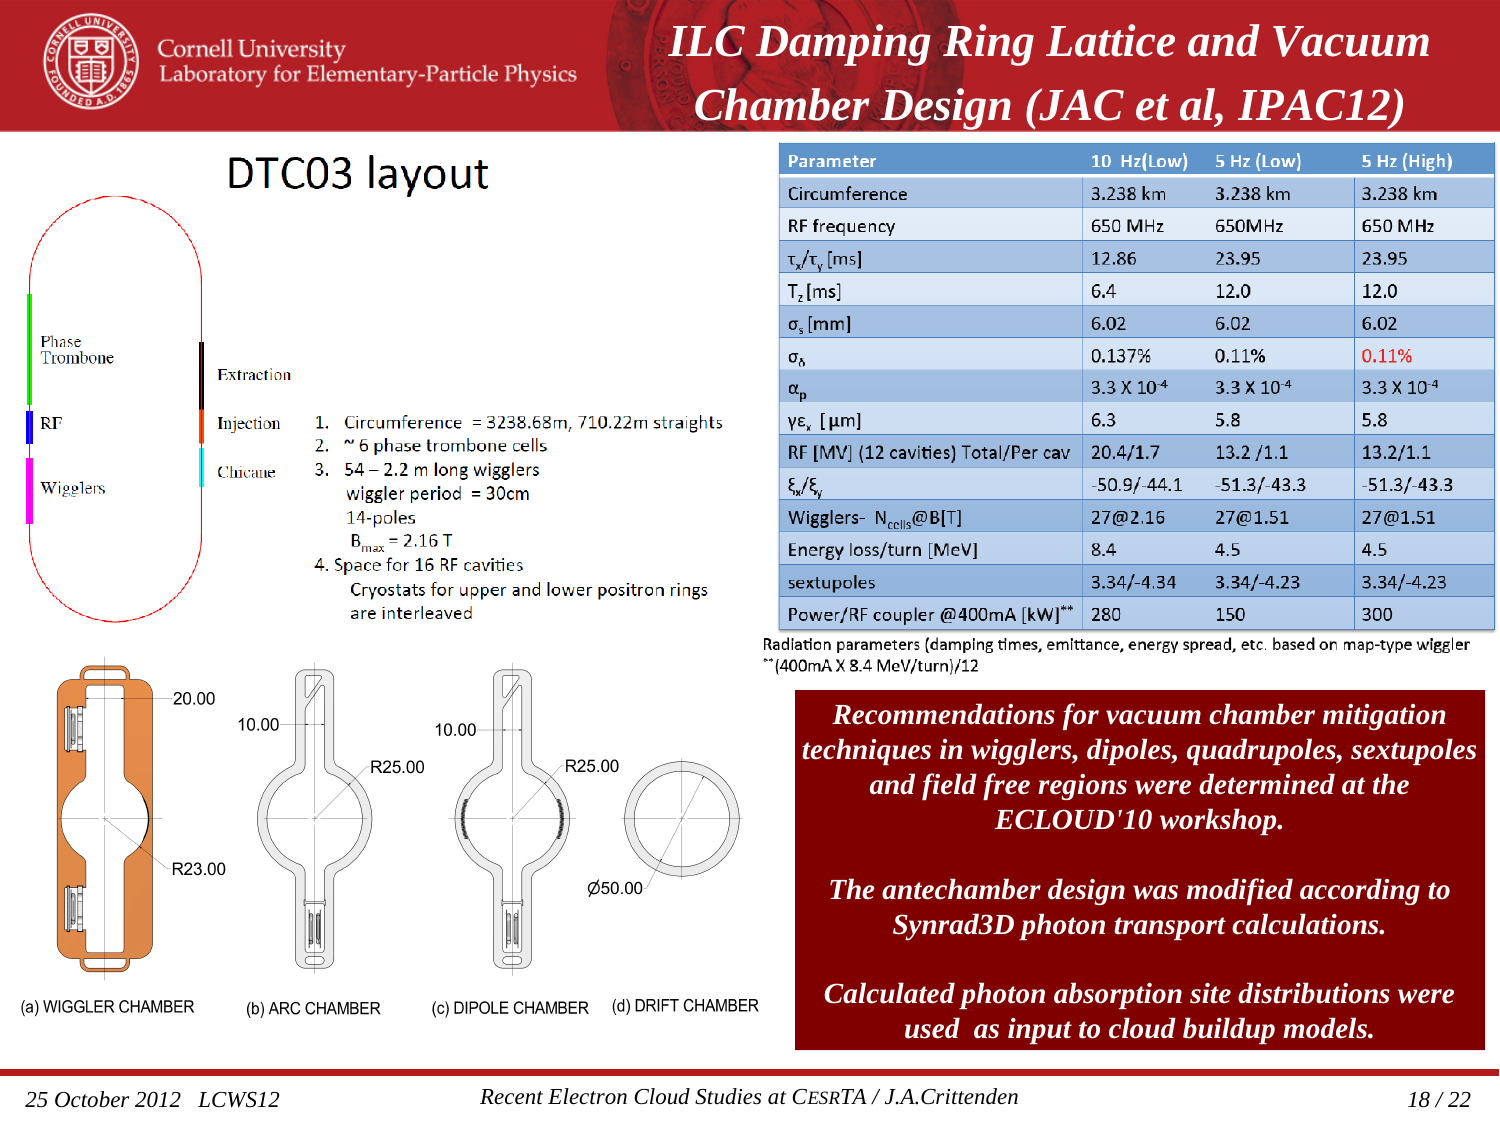

# ILC Damping Ring Lattice and Vacuum Chamber Design (JAC et al, IPAC12)
Recommendations for vacuum chamber mitigation techniques in wigglers, dipoles, quadrupoles, sextupoles and field free regions were determined at the ECLOUD'10 workshop.
The antechamber design was modified according to Synrad3D photon transport calculations.
Calculated photon absorption site distributions were used as input to cloud buildup models.